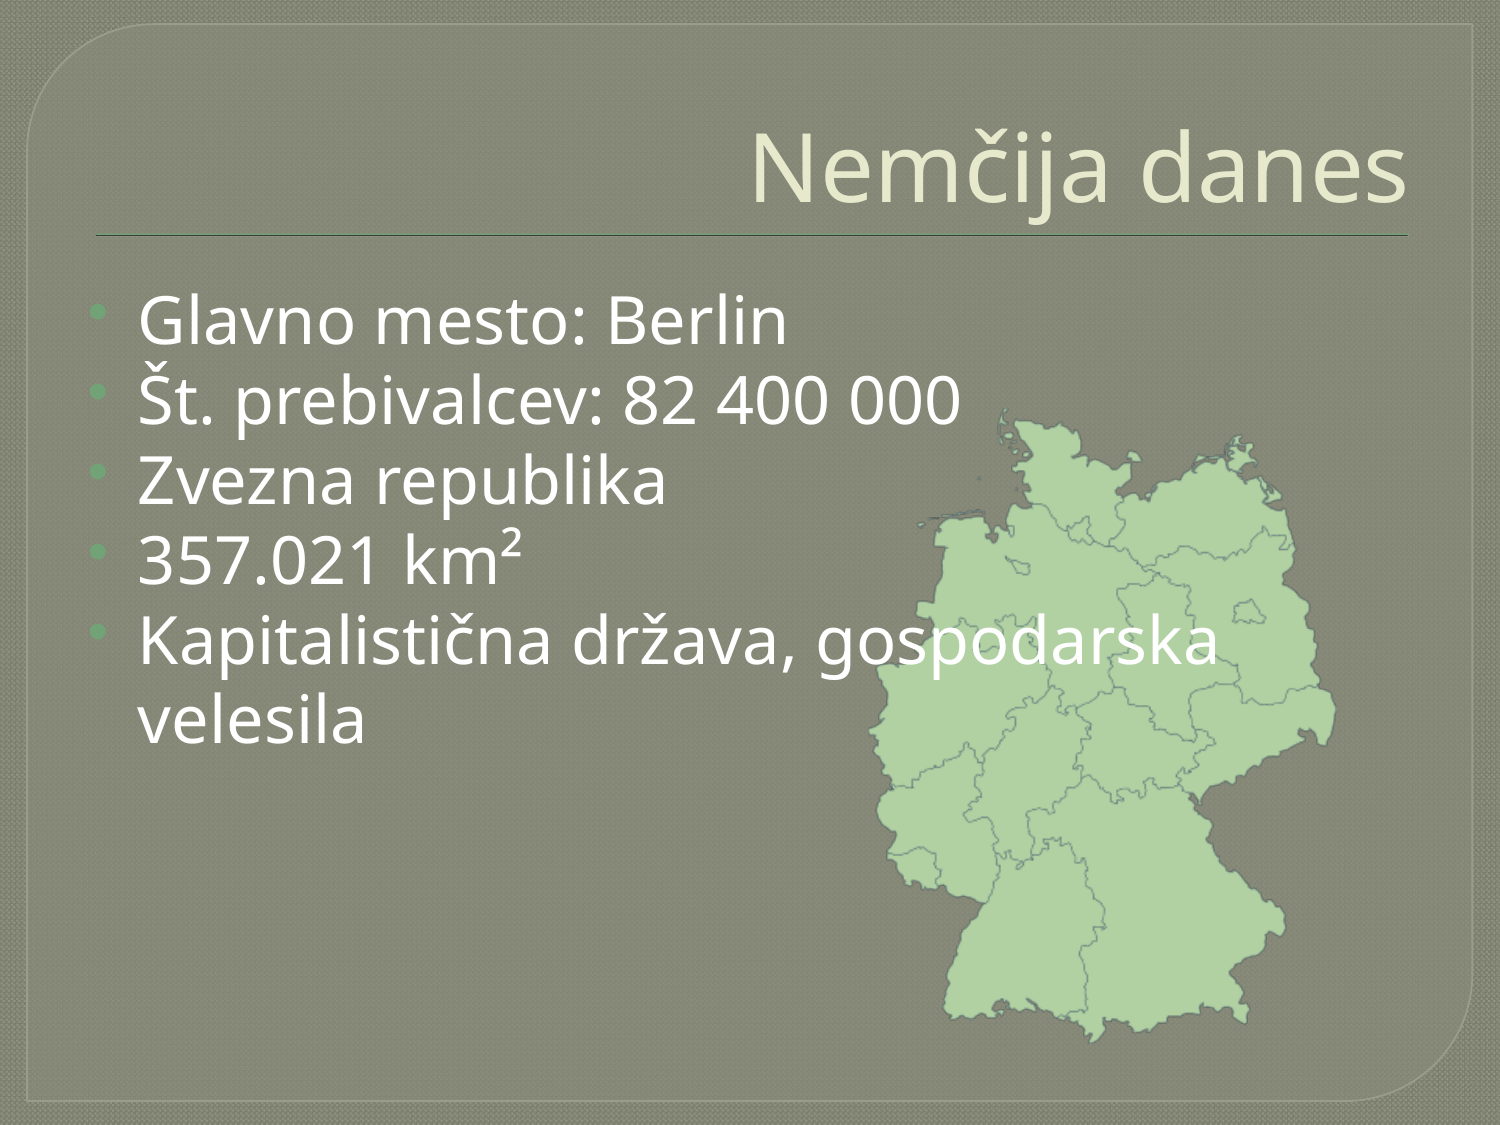

# Nemčija danes
Glavno mesto: Berlin
Št. prebivalcev: 82 400 000
Zvezna republika
357.021 km²
Kapitalistična država, gospodarska velesila